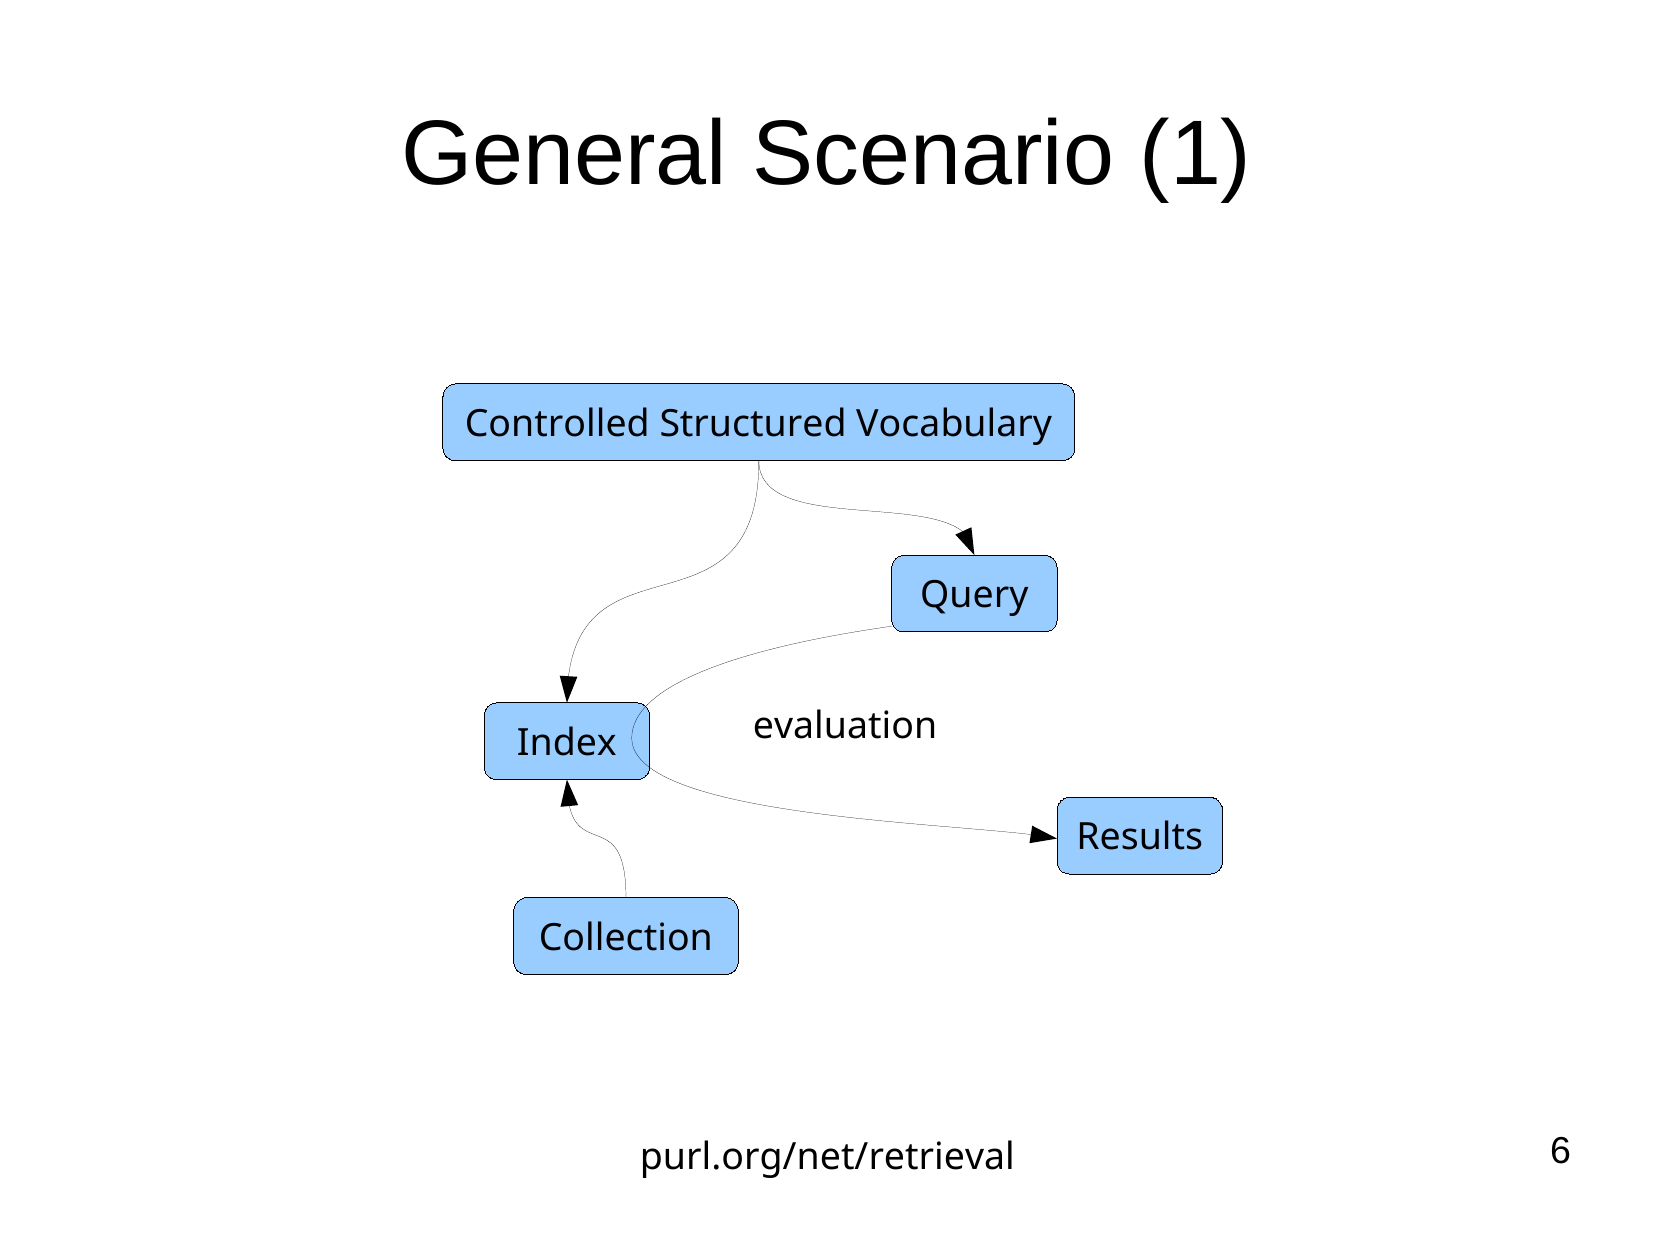

# General Scenario (1)
Controlled Structured Vocabulary
Query
evaluation
Index
Results
Collection
purl.org/net/retrieval
6